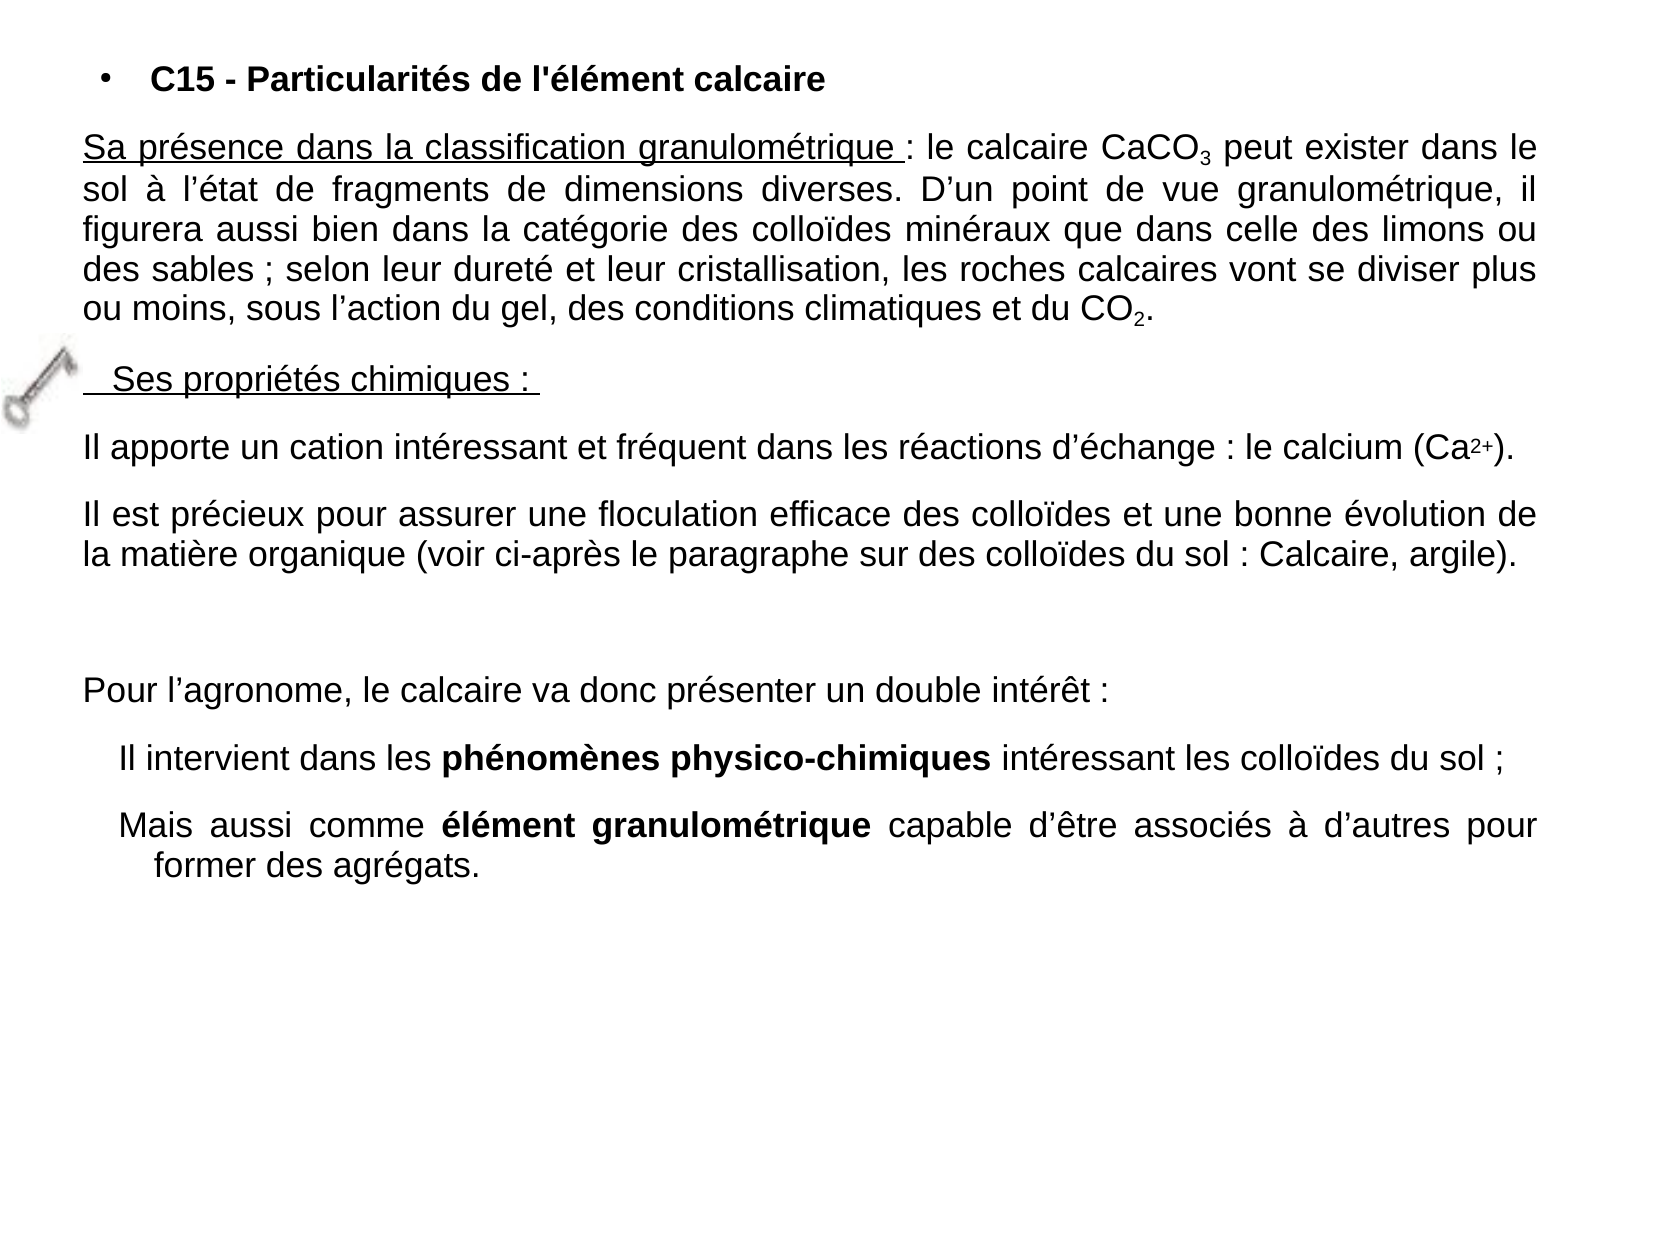

# C15 - Particularités de l'élément calcaire
Sa présence dans la classification granulométrique : le calcaire CaCO3 peut exister dans le sol à l’état de fragments de dimensions diverses. D’un point de vue granulométrique, il figurera aussi bien dans la catégorie des colloïdes minéraux que dans celle des limons ou des sables ; selon leur dureté et leur cristallisation, les roches calcaires vont se diviser plus ou moins, sous l’action du gel, des conditions climatiques et du CO2.
 Ses propriétés chimiques :
Il apporte un cation intéressant et fréquent dans les réactions d’échange : le calcium (Ca2+).
Il est précieux pour assurer une floculation efficace des colloïdes et une bonne évolution de la matière organique (voir ci-après le paragraphe sur des colloïdes du sol : Calcaire, argile).
Pour l’agronome, le calcaire va donc présenter un double intérêt :
Il intervient dans les phénomènes physico-chimiques intéressant les colloïdes du sol ;
Mais aussi comme élément granulométrique capable d’être associés à d’autres pour former des agrégats.